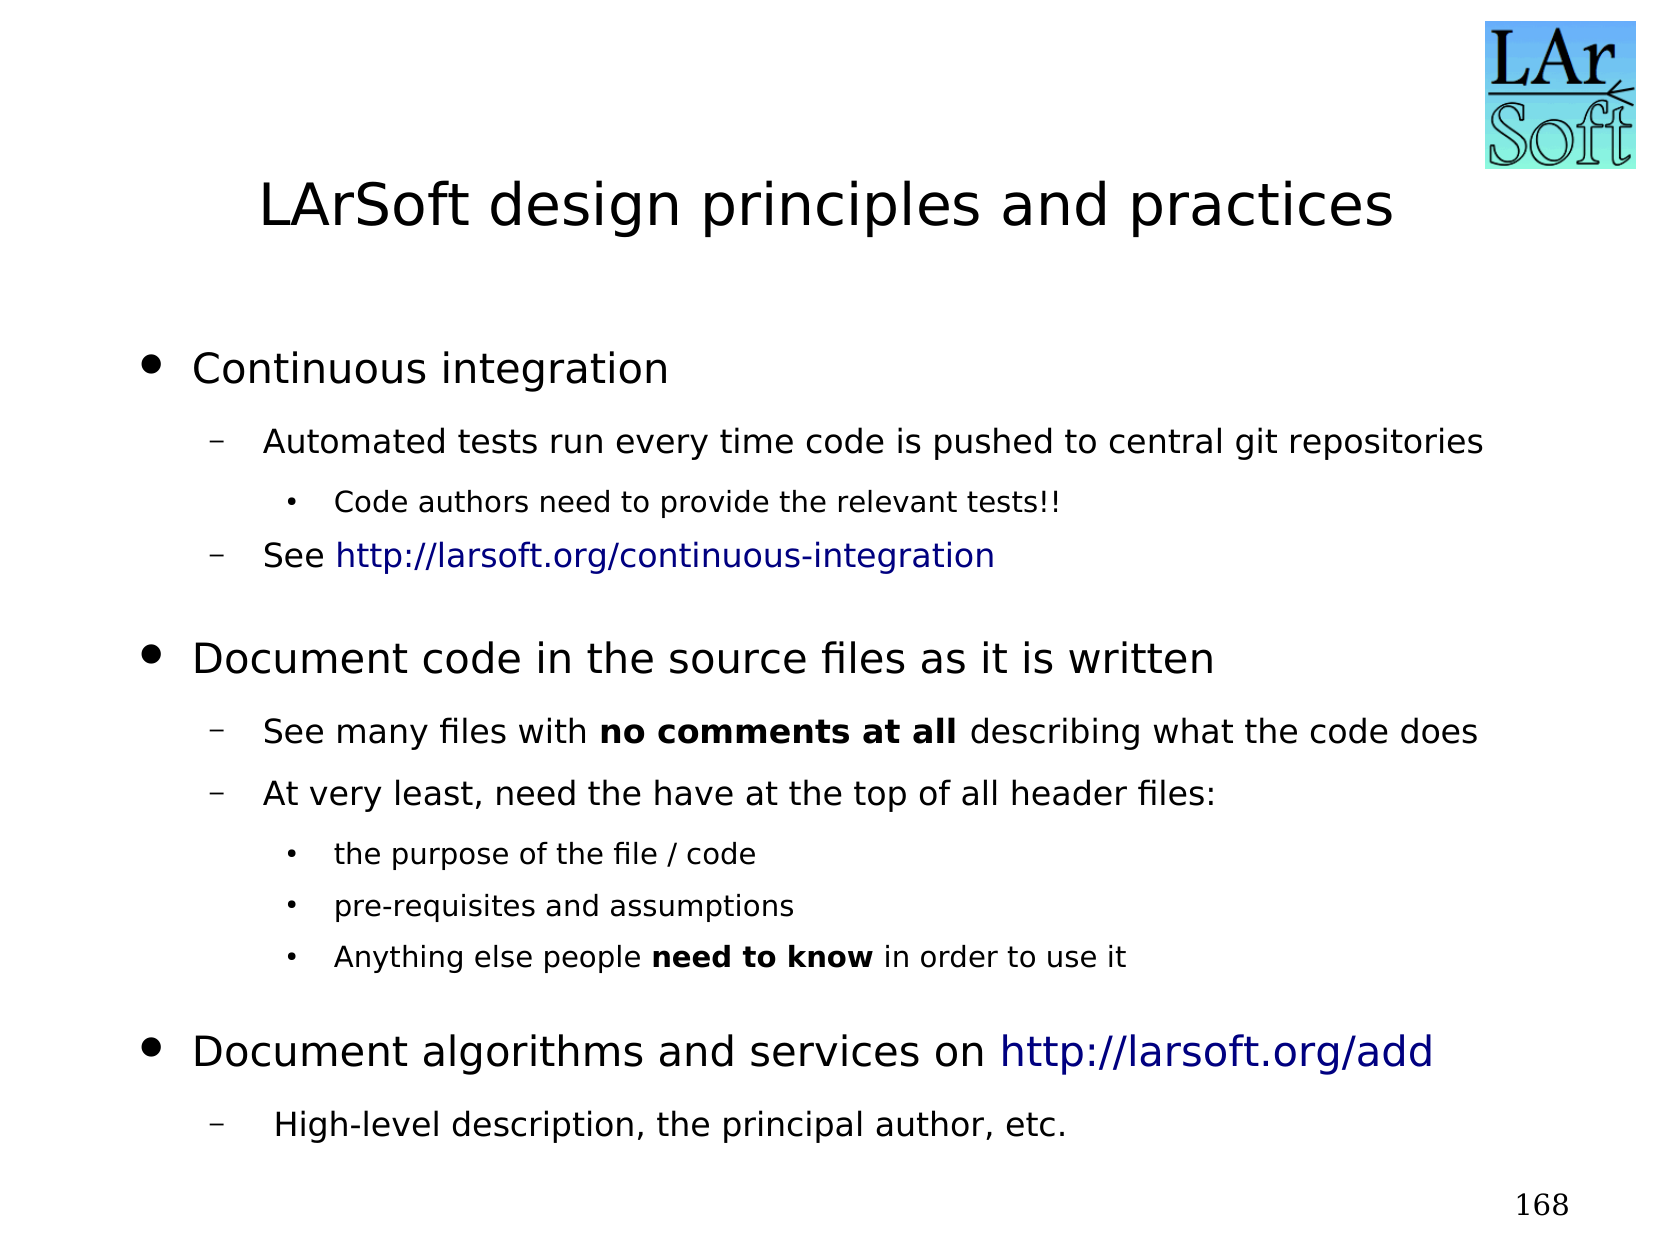

# LArSoft design principles and practices
Continuous integration
Automated tests run every time code is pushed to central git repositories
Code authors need to provide the relevant tests!!
See http://larsoft.org/continuous-integration
Document code in the source files as it is written
See many files with no comments at all describing what the code does
At very least, need the have at the top of all header files:
the purpose of the file / code
pre-requisites and assumptions
Anything else people need to know in order to use it
Document algorithms and services on http://larsoft.org/add
 High-level description, the principal author, etc.
168